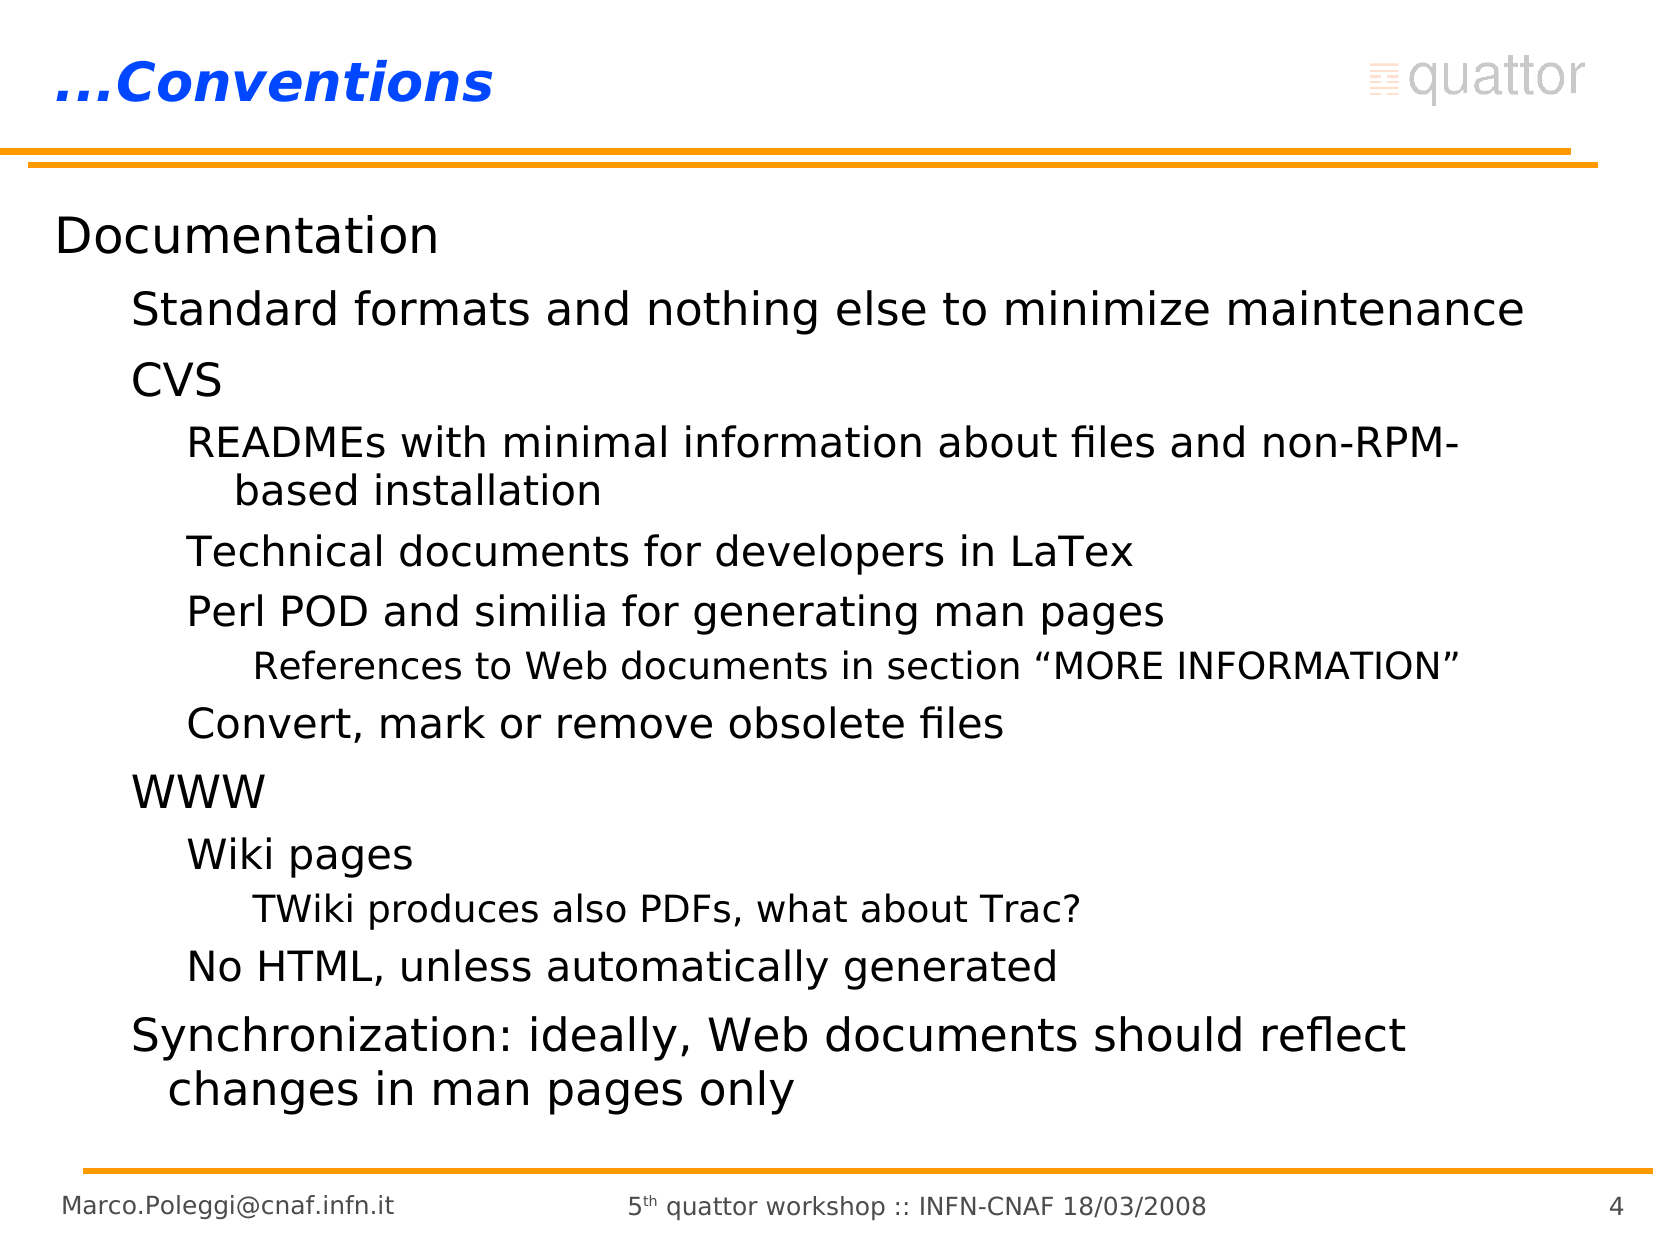

# ...Conventions
Documentation
Standard formats and nothing else to minimize maintenance
CVS
READMEs with minimal information about files and non-RPM-based installation
Technical documents for developers in LaTex
Perl POD and similia for generating man pages
References to Web documents in section “MORE INFORMATION”
Convert, mark or remove obsolete files
WWW
Wiki pages
TWiki produces also PDFs, what about Trac?
No HTML, unless automatically generated
Synchronization: ideally, Web documents should reflect changes in man pages only
06/16/2006
4
Quattor @ LCG-T2 workshop